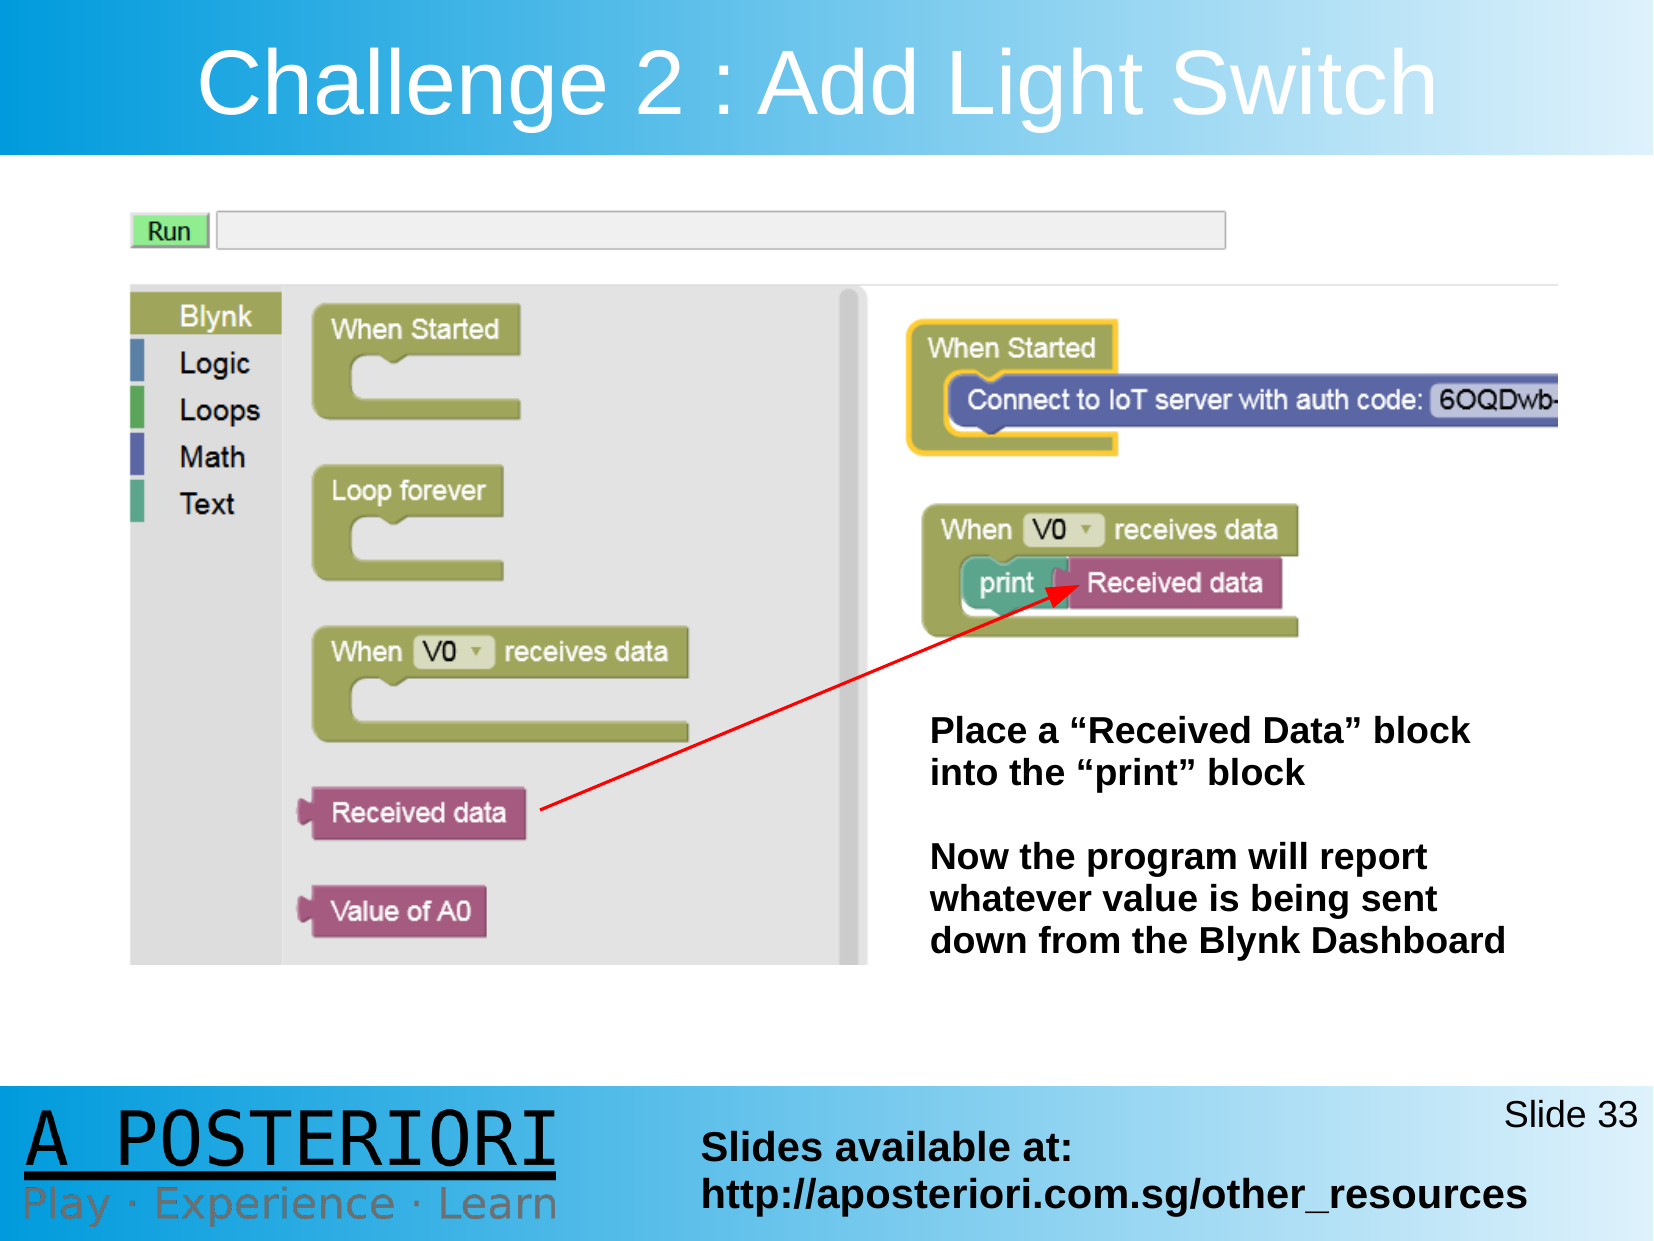

# Challenge 2 : Add Light Switch
Place a “Received Data” block into the “print” block
Now the program will report whatever value is being sent down from the Blynk Dashboard